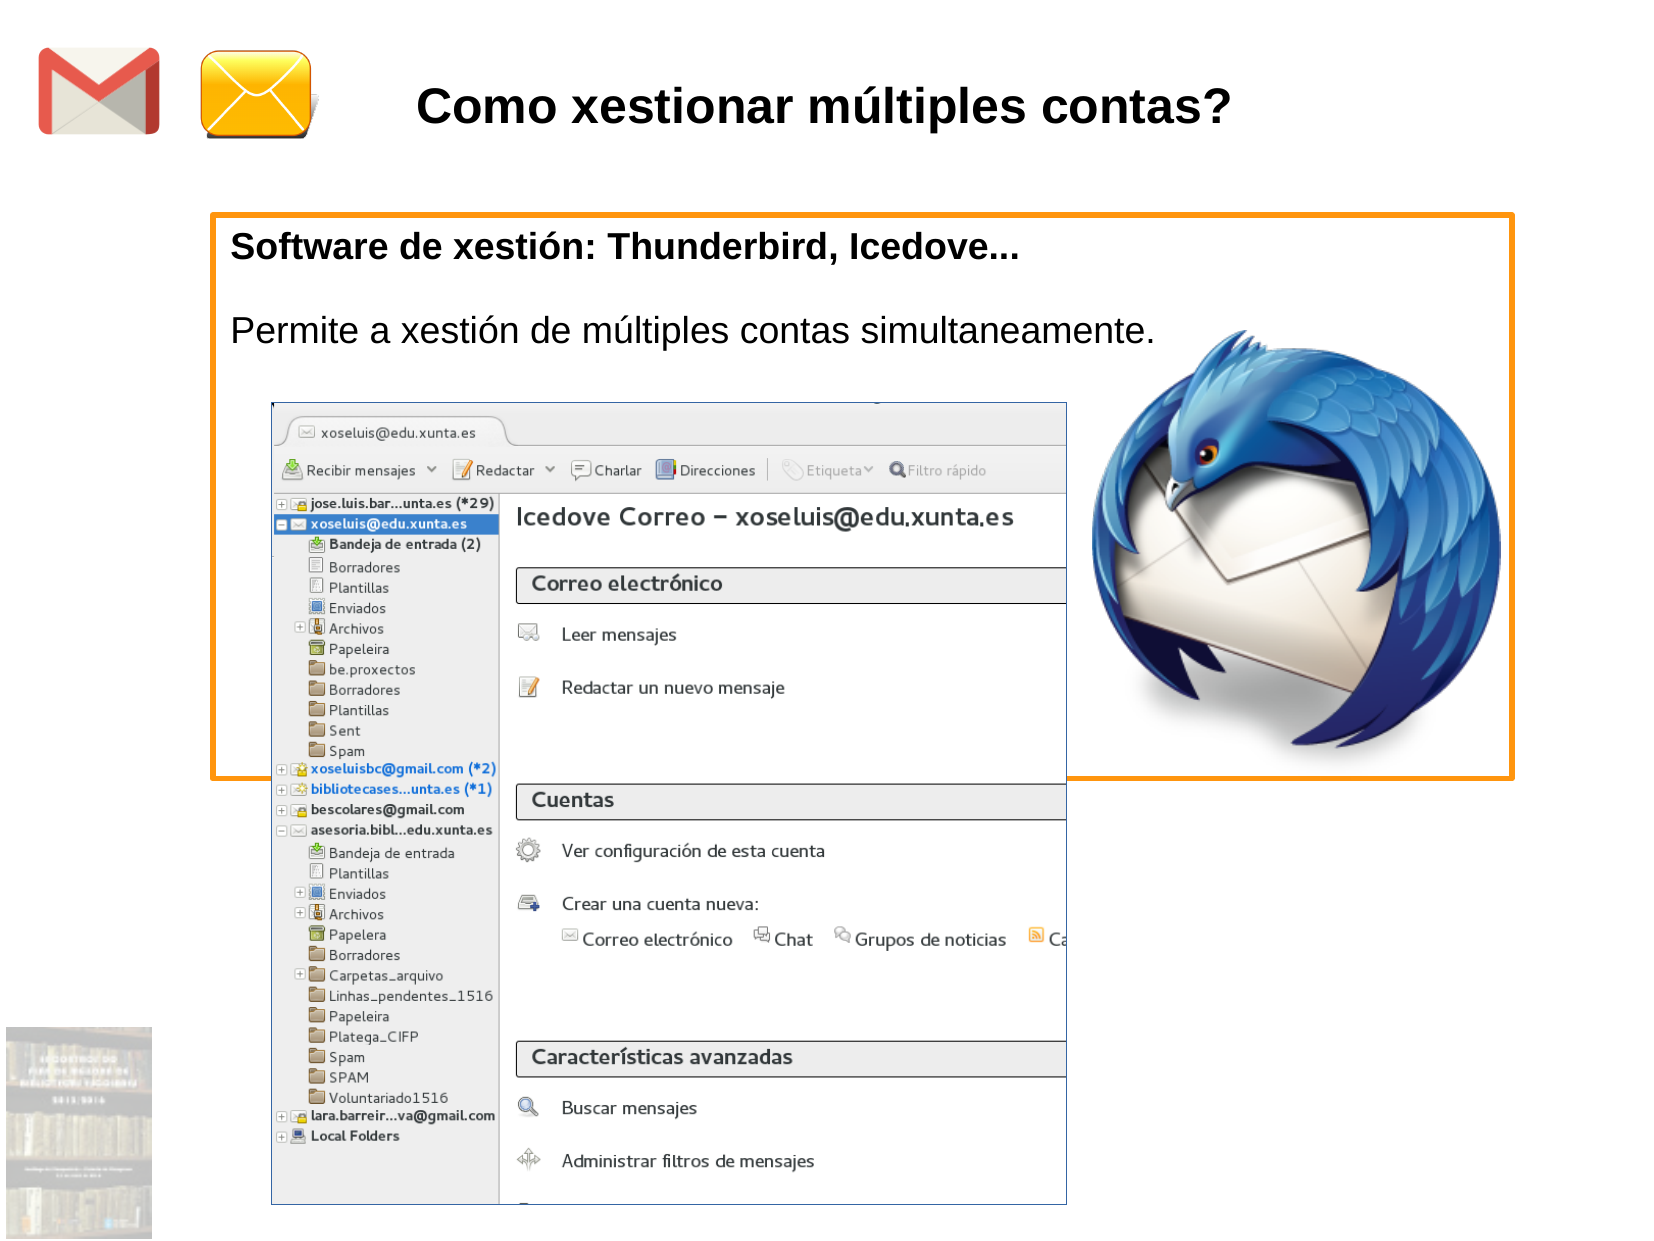

Como xestionar múltiples contas?
Software de xestión: Thunderbird, Icedove...
Permite a xestión de múltiples contas simultaneamente.